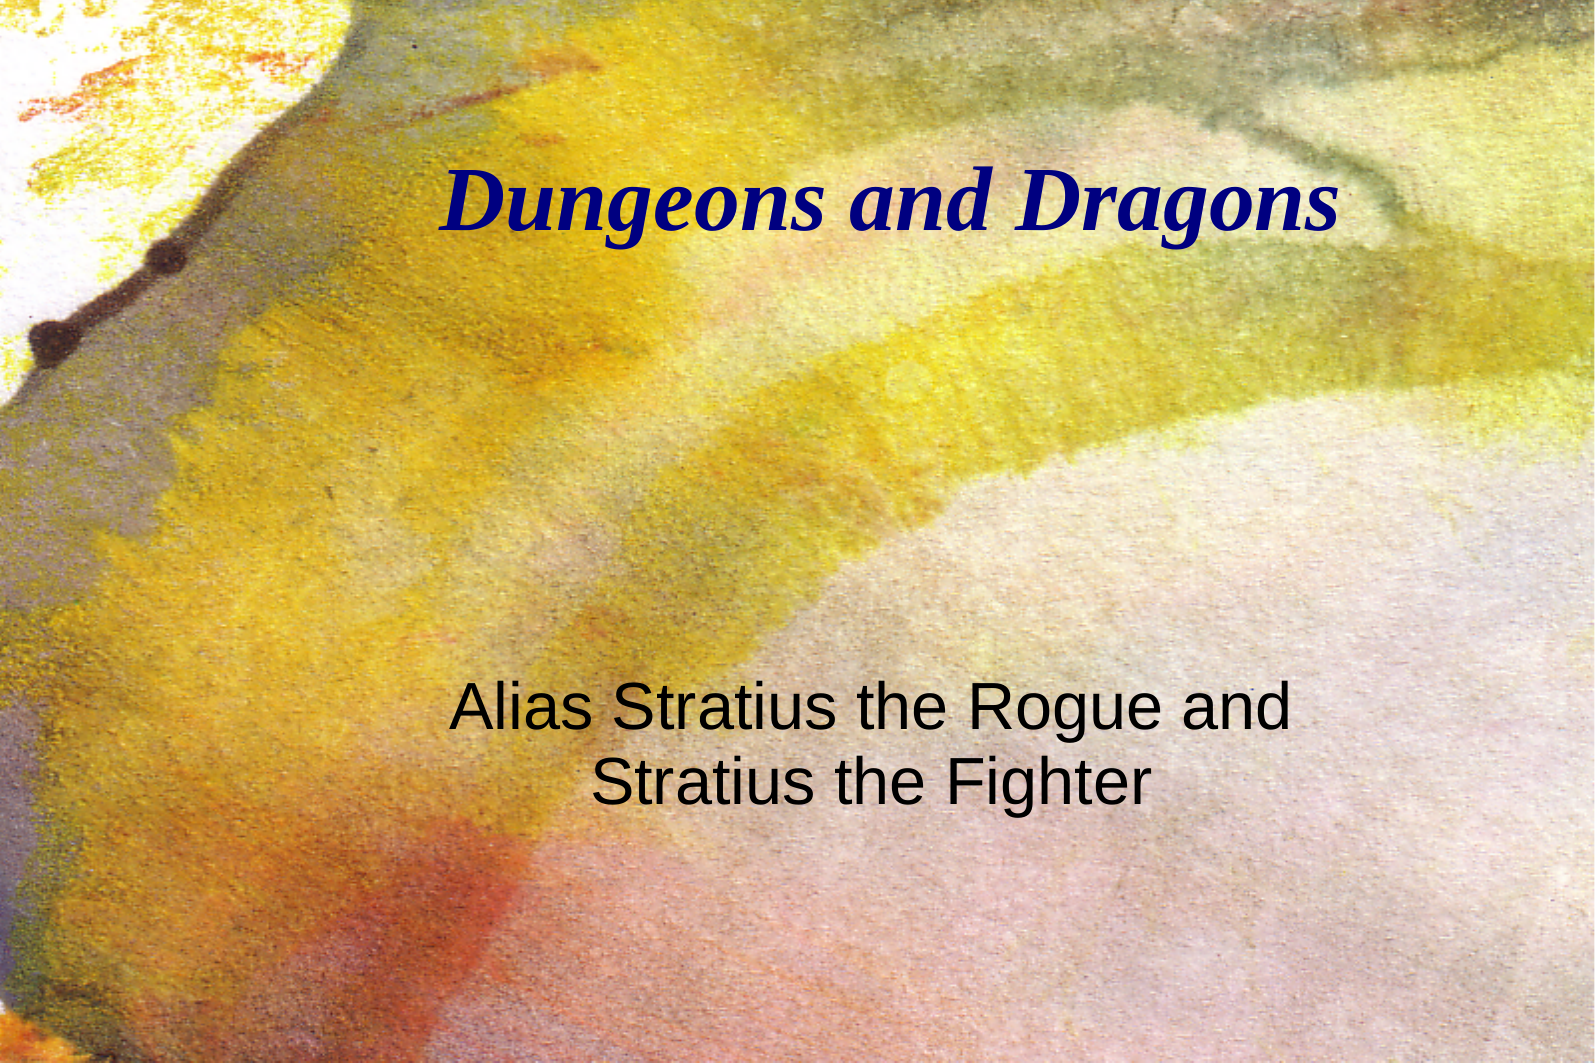

Alias Stratius the Rogue and
Stratius the Fighter
# Dungeons and Dragons